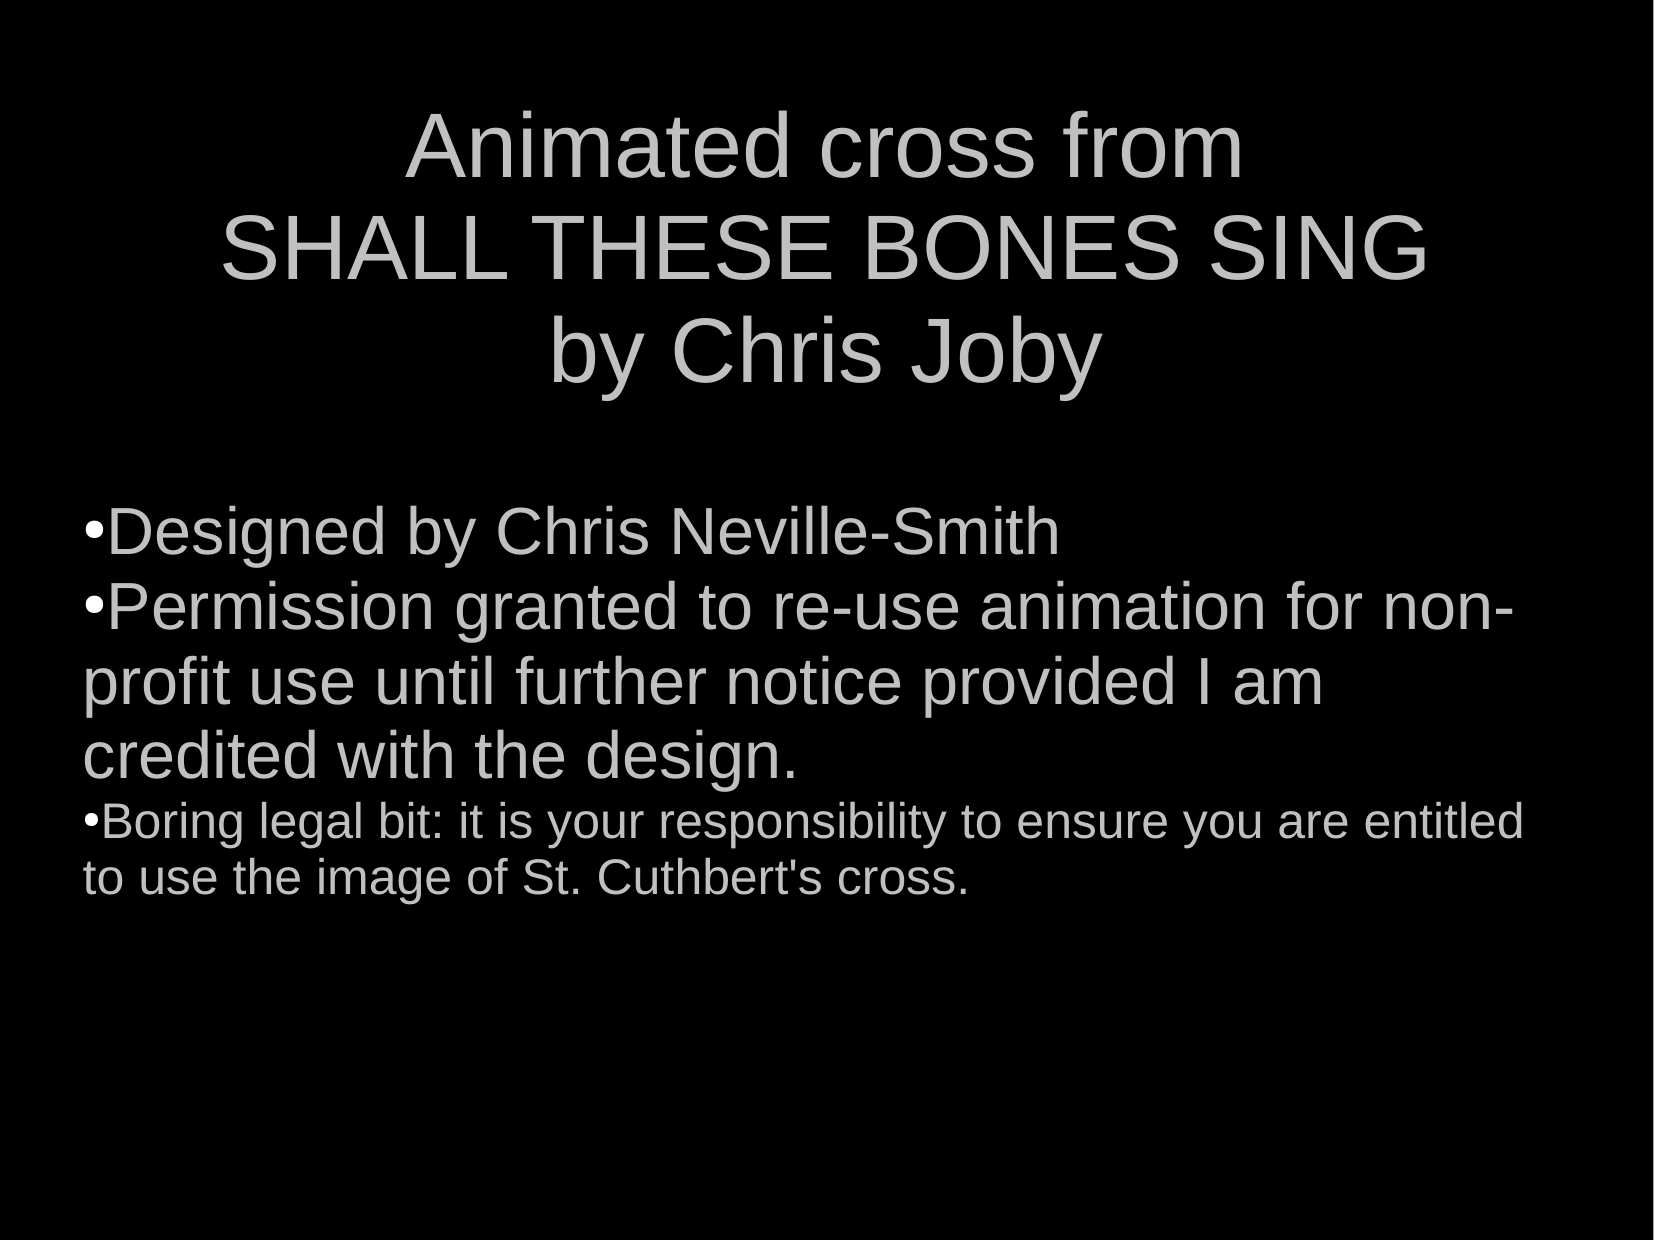

# Animated cross from SHALL THESE BONES SING by Chris Joby
Designed by Chris Neville-Smith
Permission granted to re-use animation for non-profit use until further notice provided I am credited with the design.
Boring legal bit: it is your responsibility to ensure you are entitled to use the image of St. Cuthbert's cross.